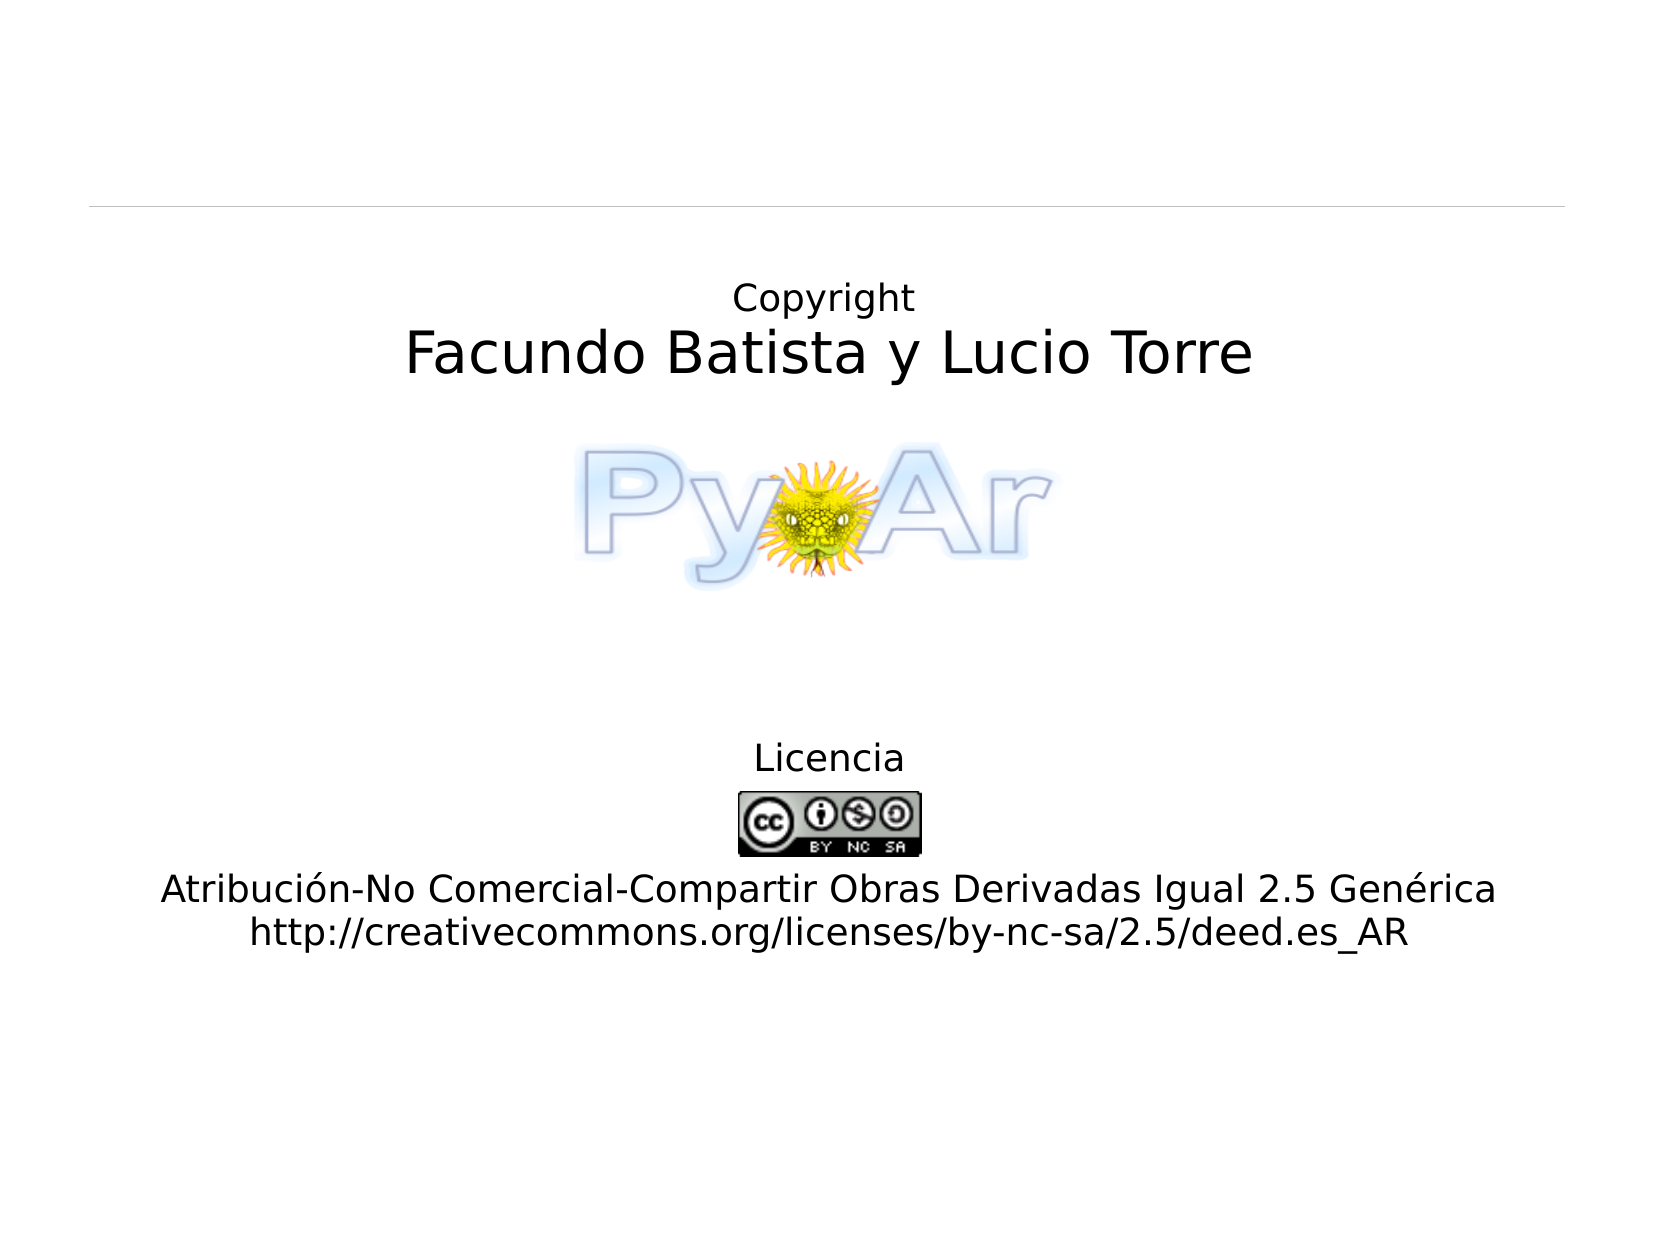

# Copyright
Facundo Batista y Lucio Torre
Licencia
Atribución-No Comercial-Compartir Obras Derivadas Igual 2.5 Genérica
http://creativecommons.org/licenses/by-nc-sa/2.5/deed.es_AR